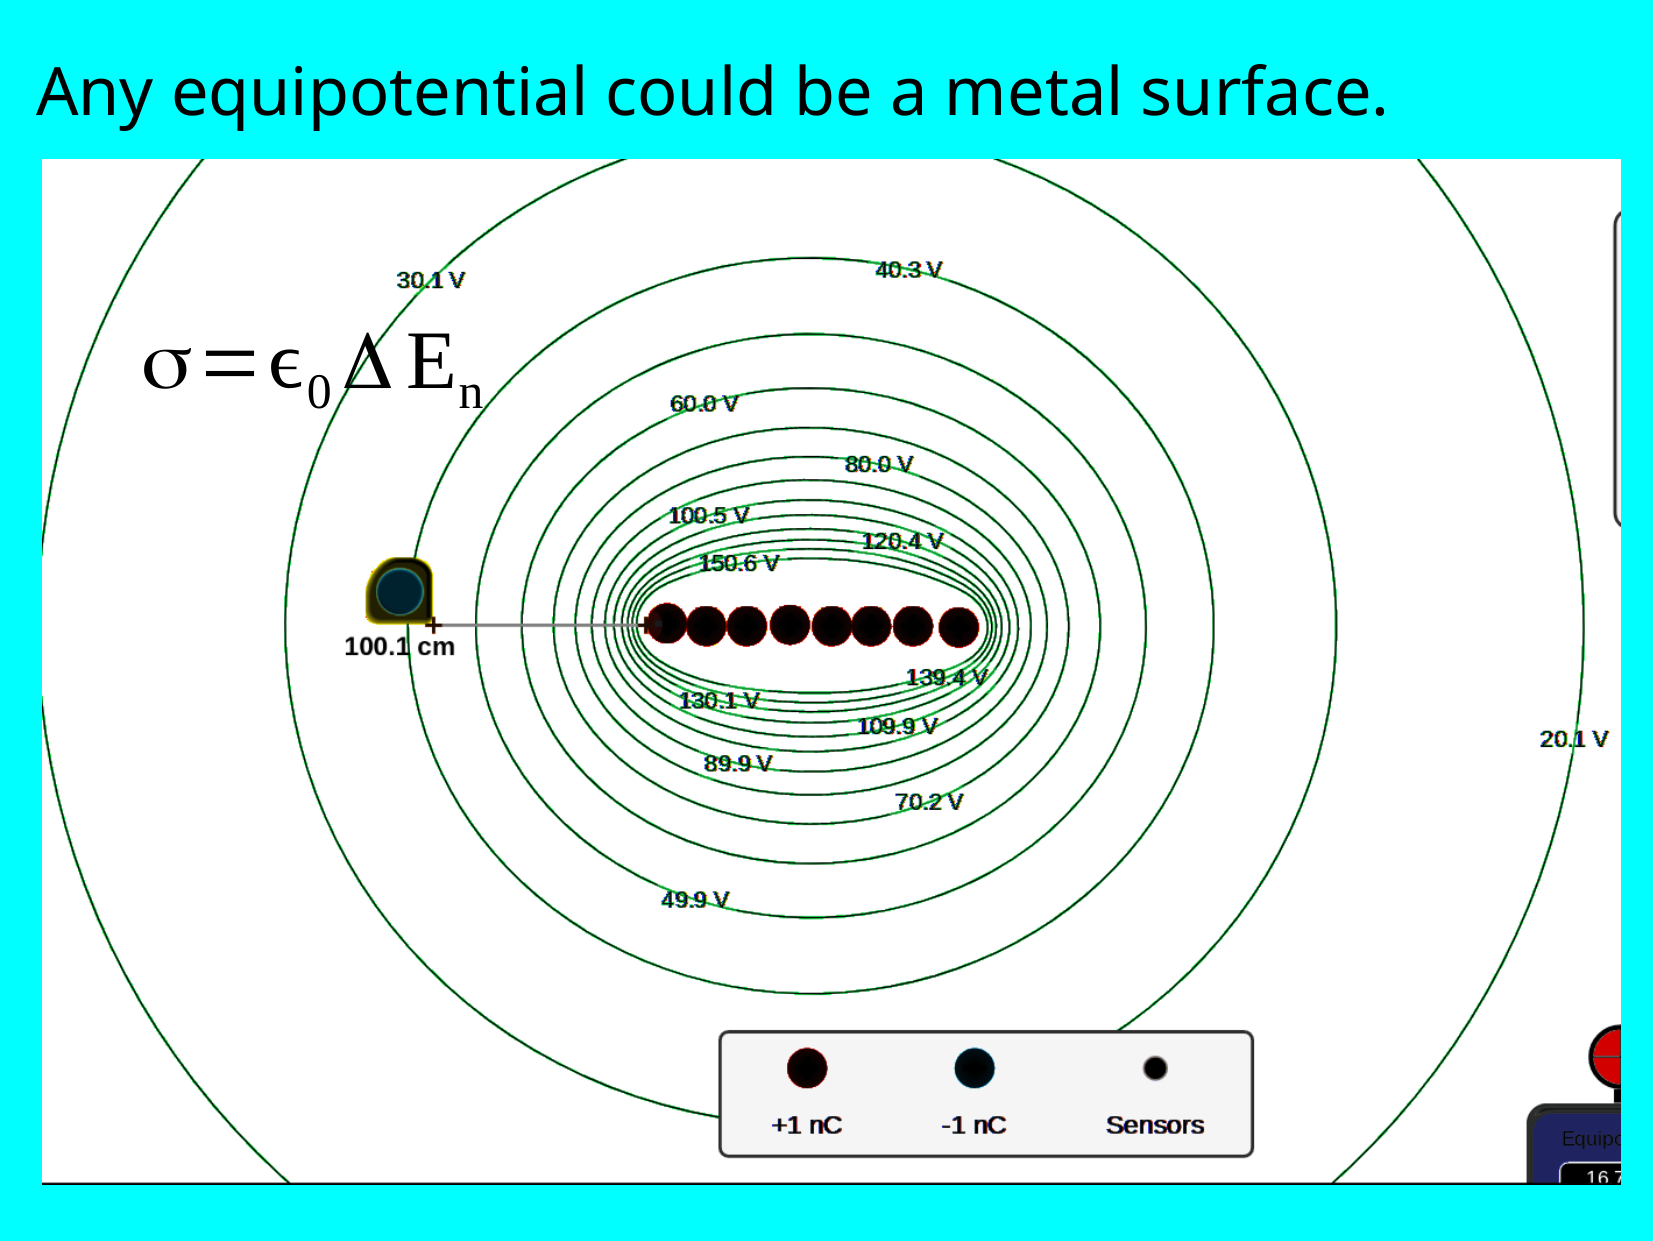

Any equipotential could be a metal surface.
9